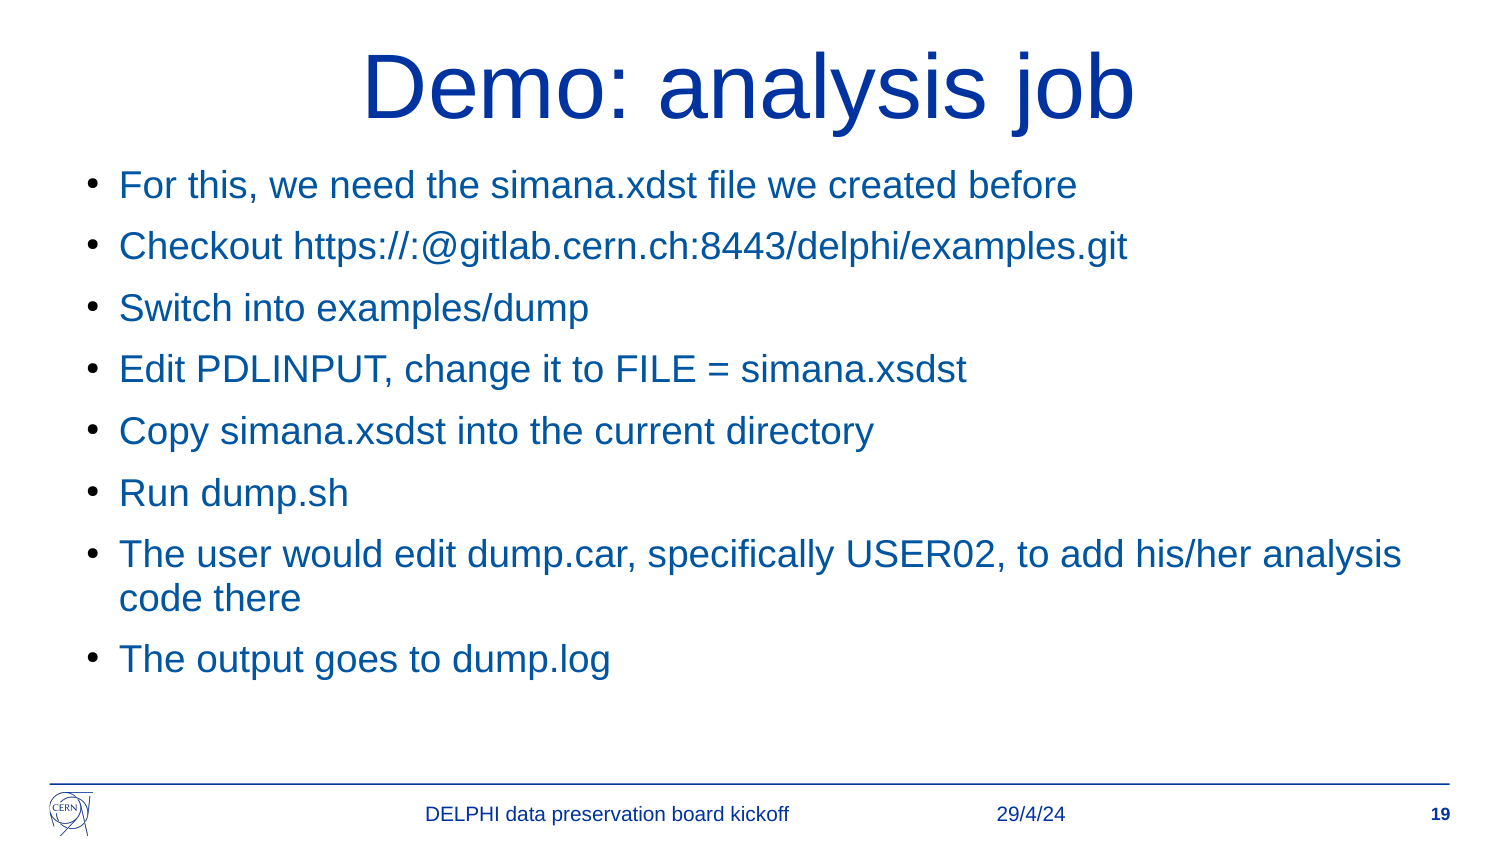

# Demo: analysis job
For this, we need the simana.xdst file we created before
Checkout https://:@gitlab.cern.ch:8443/delphi/examples.git
Switch into examples/dump
Edit PDLINPUT, change it to FILE = simana.xsdst
Copy simana.xsdst into the current directory
Run dump.sh
The user would edit dump.car, specifically USER02, to add his/her analysis code there
The output goes to dump.log